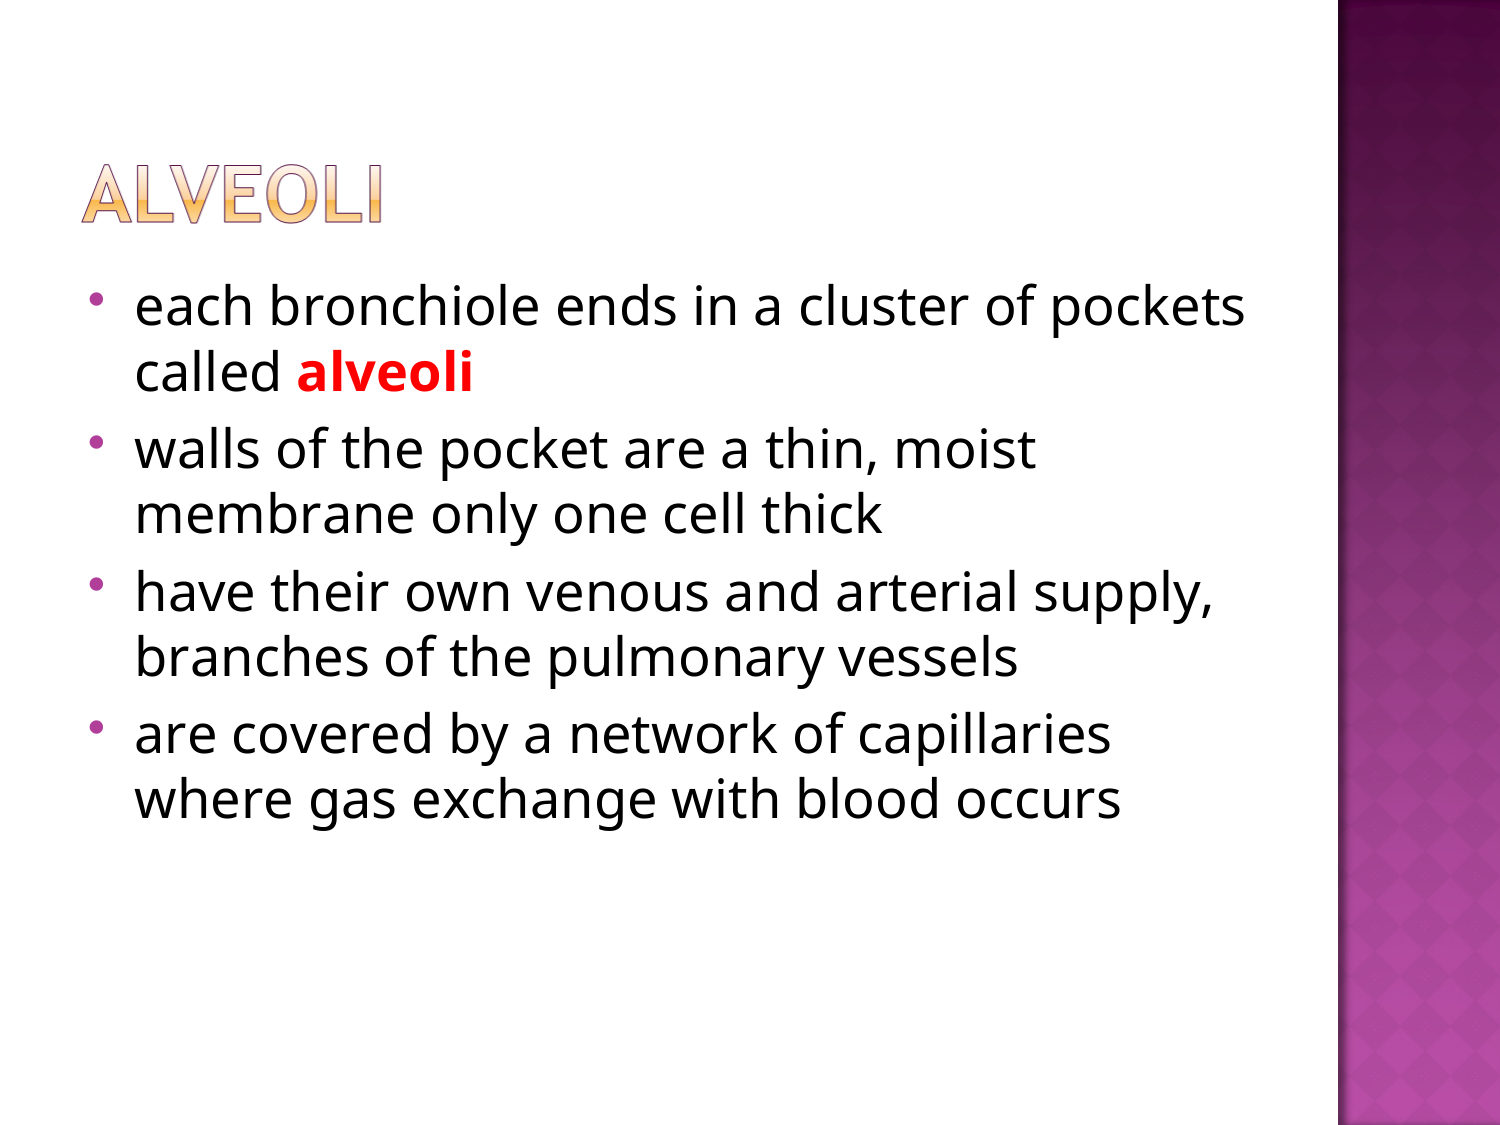

# each bronchiole ends in a cluster of pockets called alveoli
walls of the pocket are a thin, moist membrane only one cell thick
have their own venous and arterial supply, branches of the pulmonary vessels
are covered by a network of capillaries where gas exchange with blood occurs